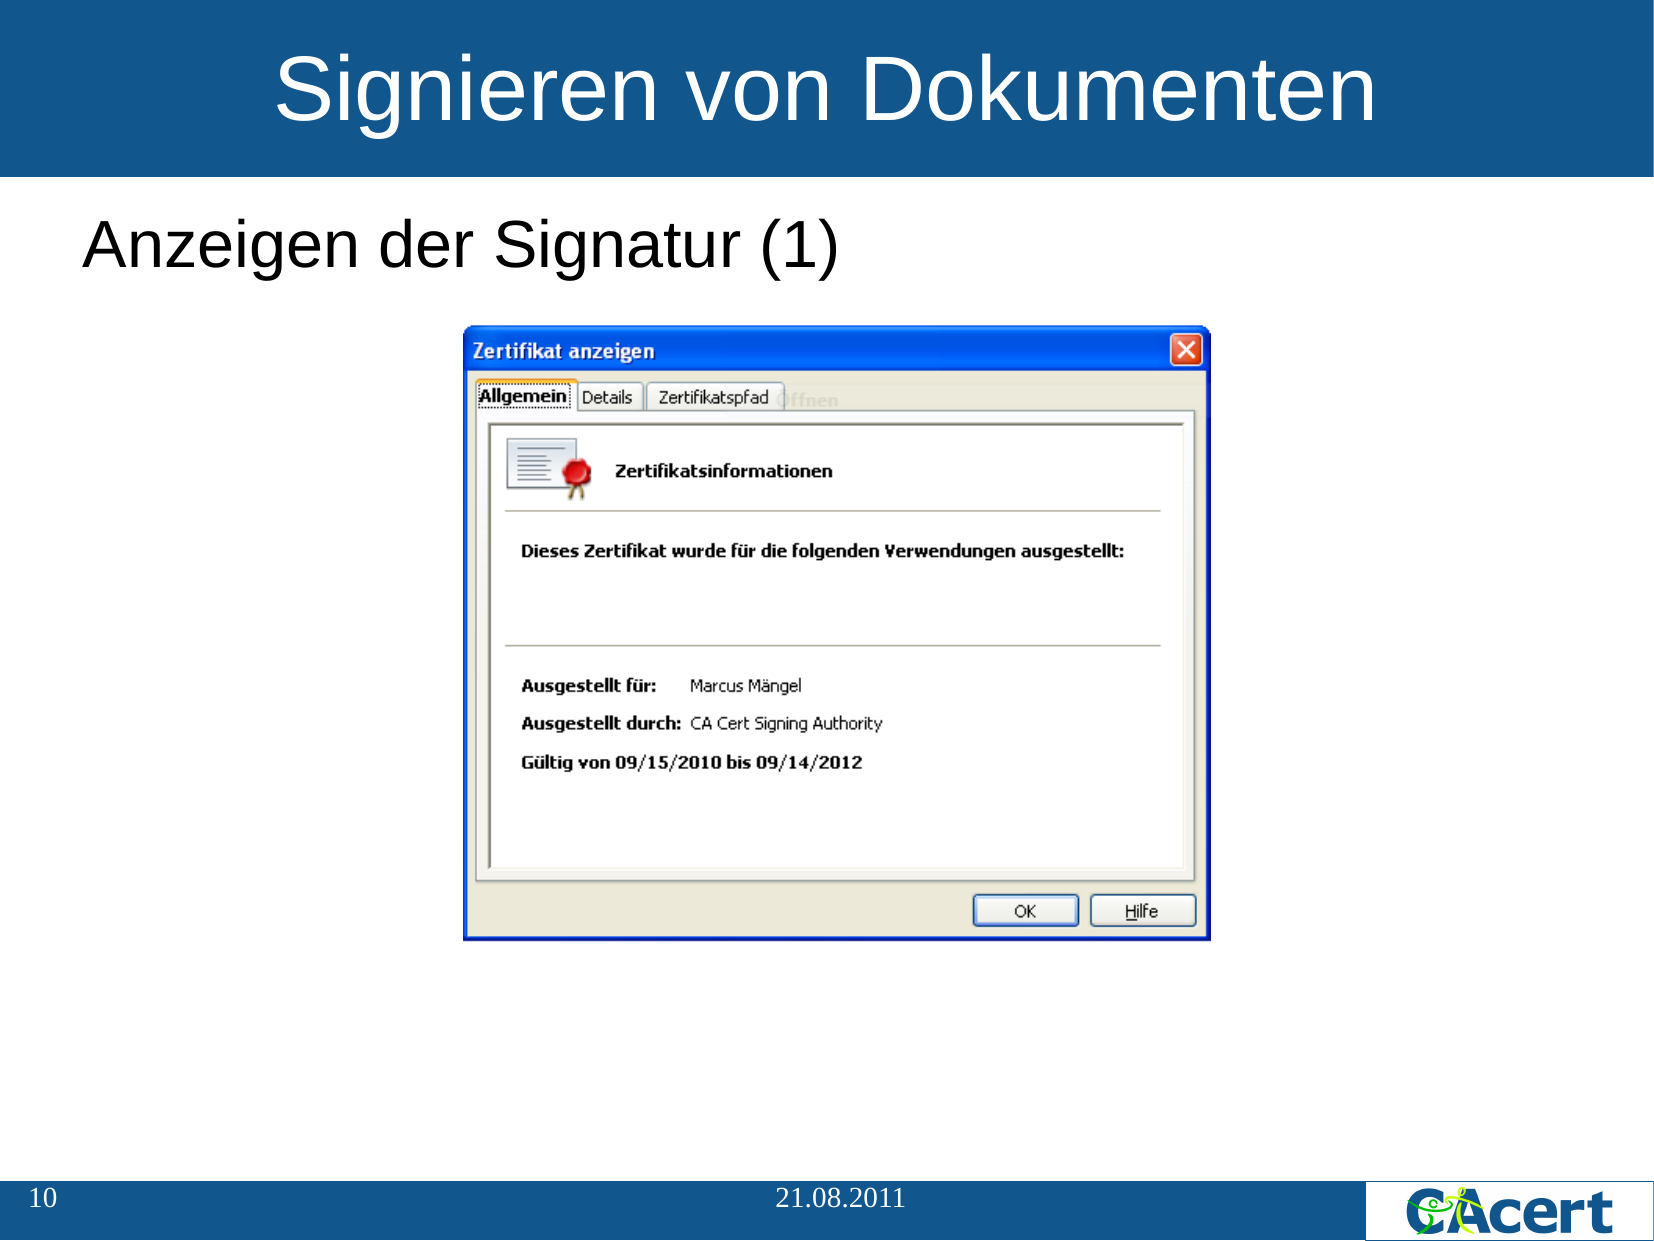

# Signieren von Dokumenten
Anzeigen der Signatur (1)
10
21.08.2011